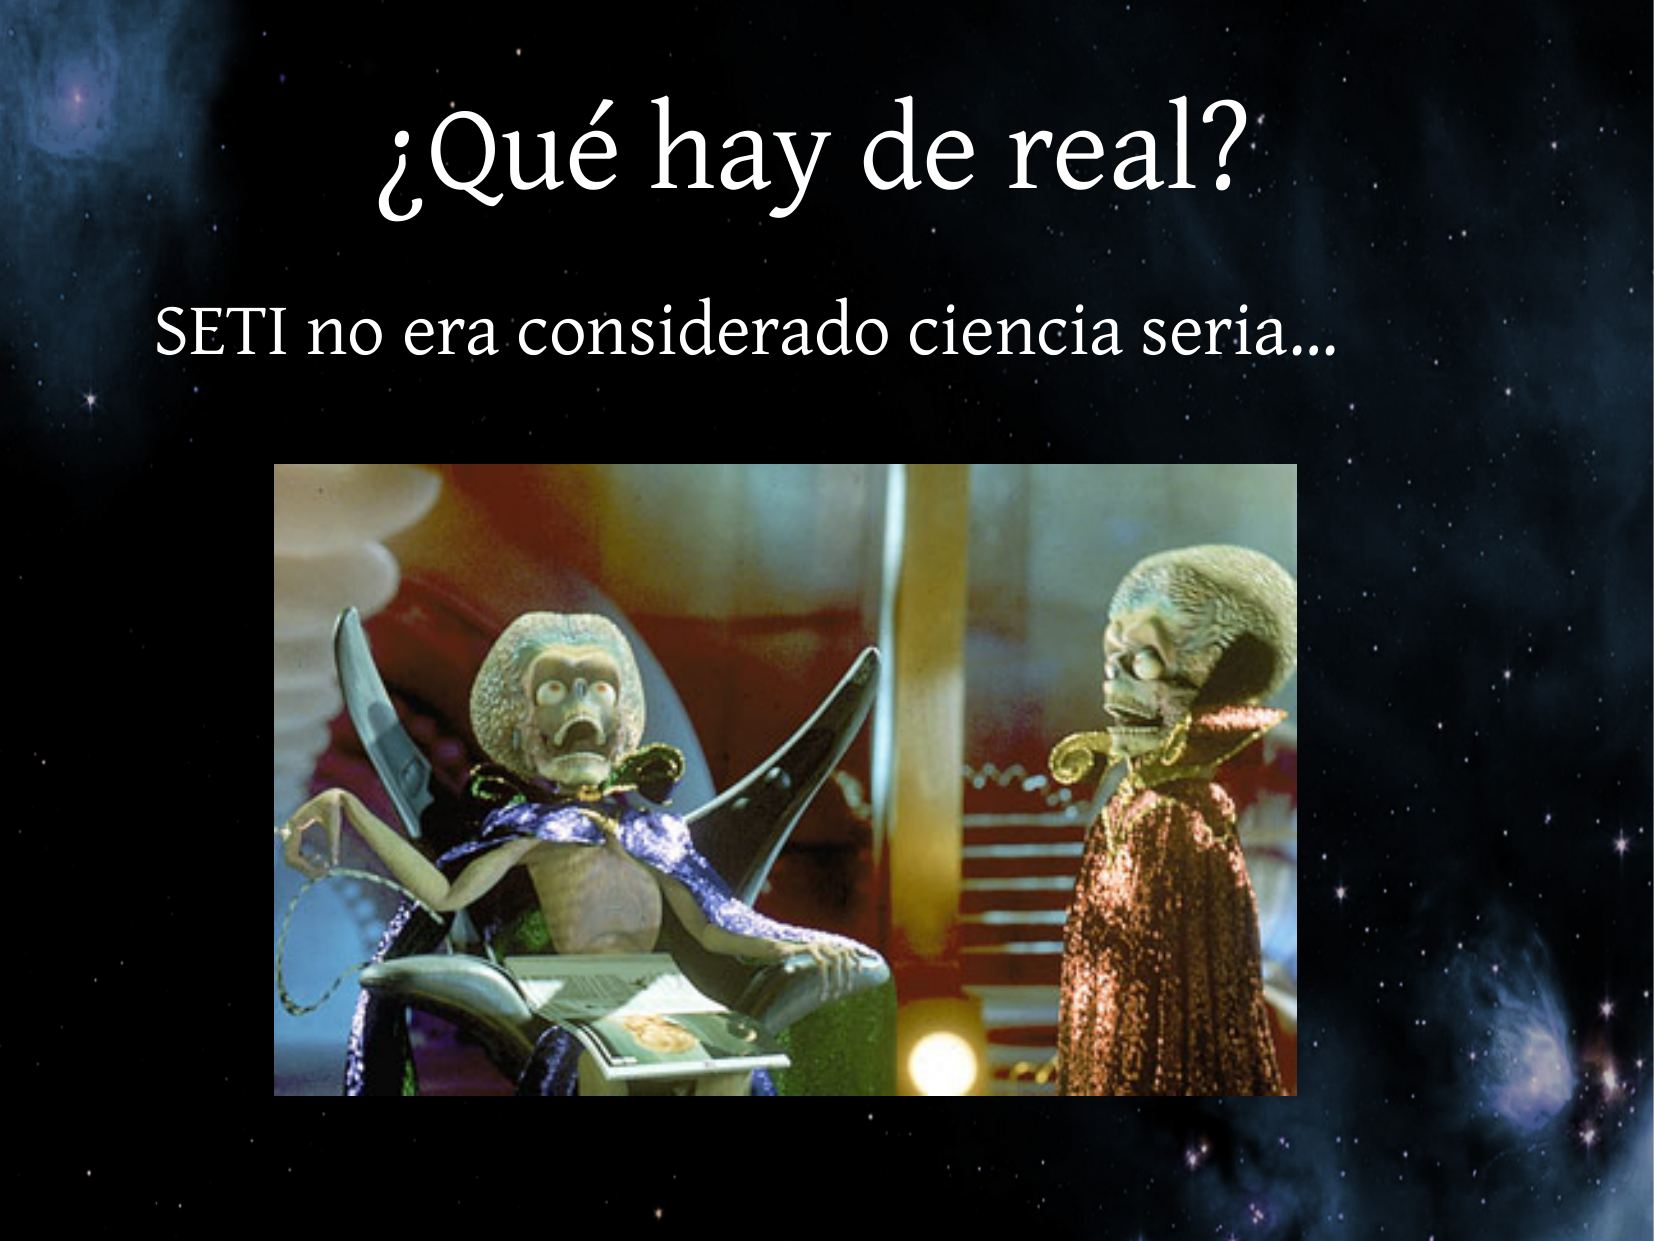

# ¿Qué hay de real?
SETI no era considerado ciencia seria…